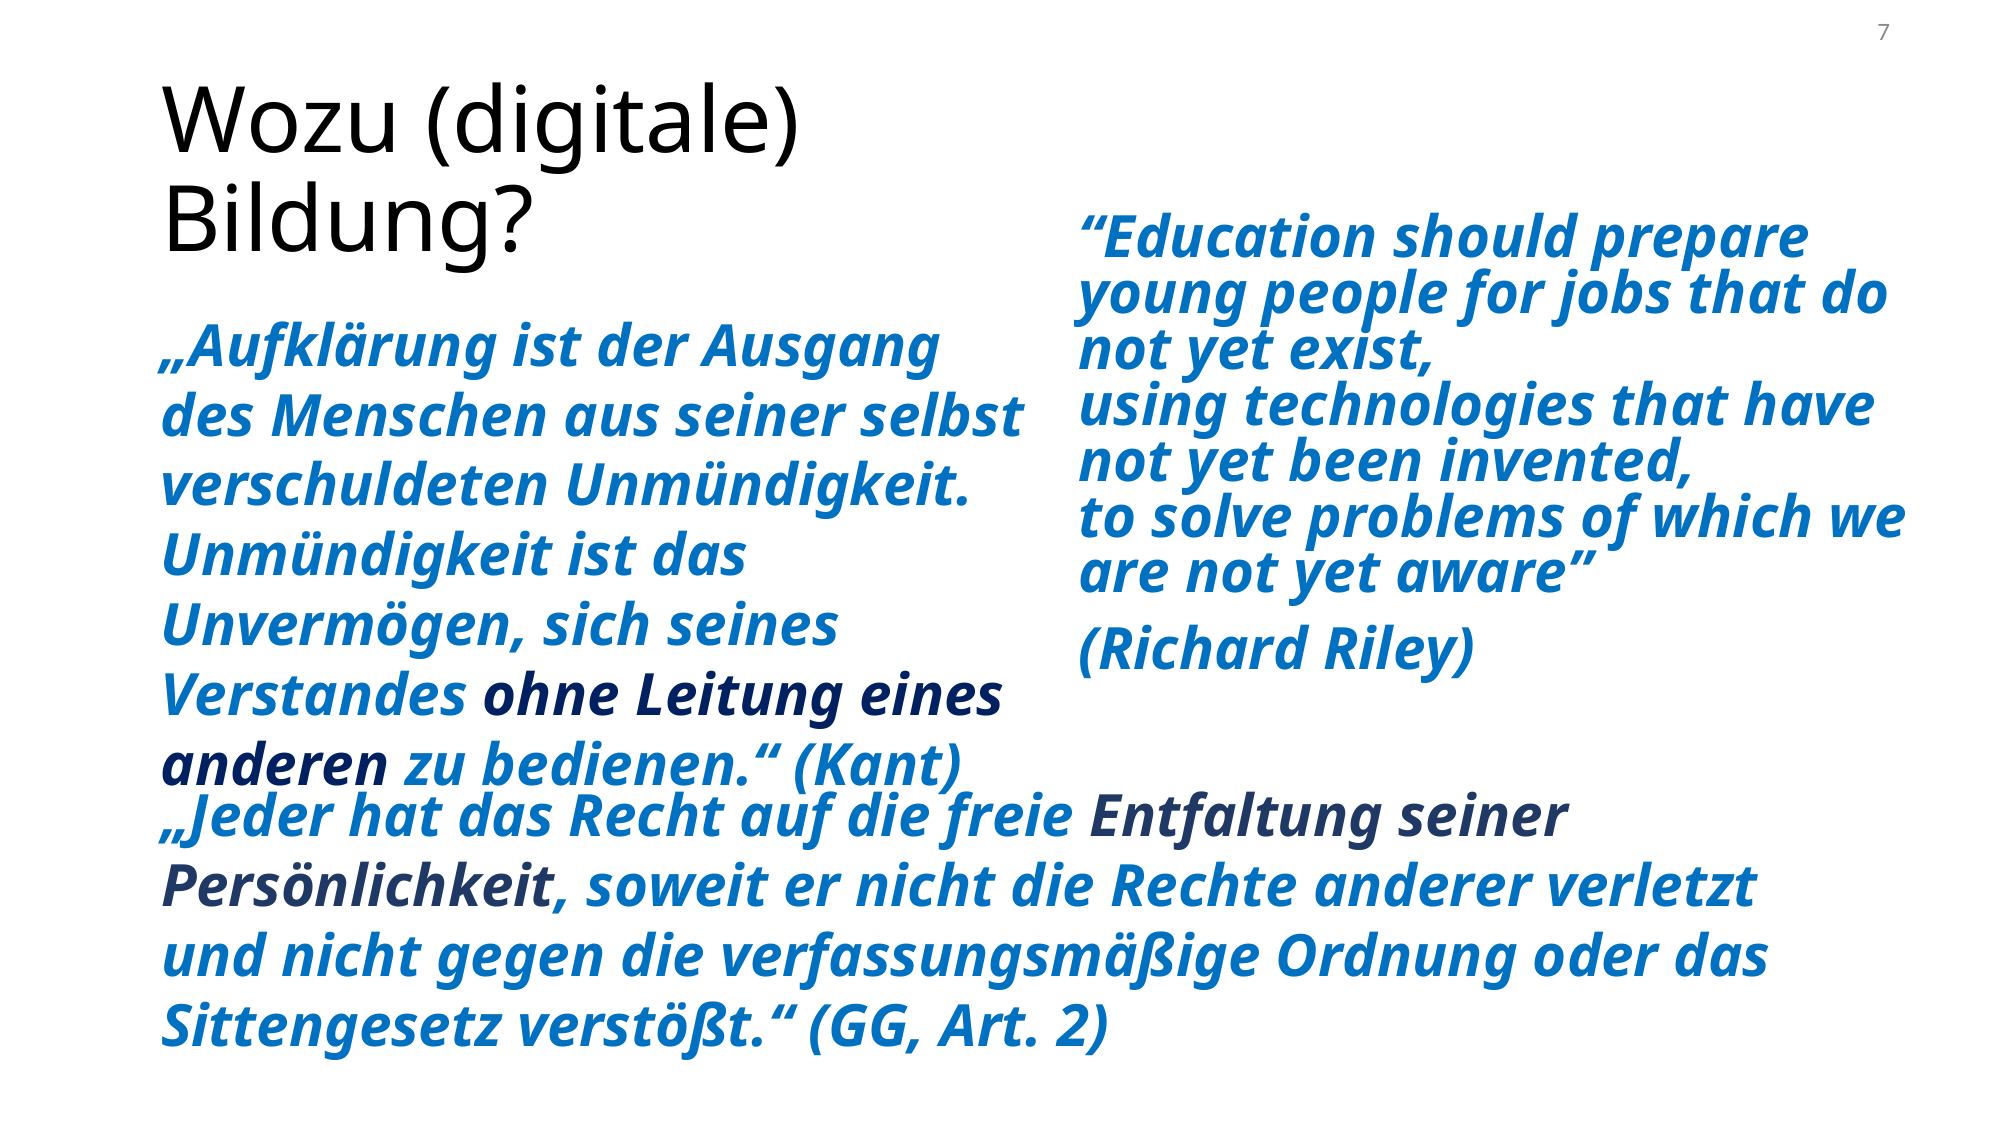

7
# Wozu (digitale) Bildung?
“Education should prepare
young people for jobs that do not yet exist,
using technologies that have not yet been invented,
to solve problems of which we are not yet aware”
(Richard Riley)
„Aufklärung ist der Ausgang des Menschen aus seiner selbst verschuldeten Unmündigkeit.
Unmündigkeit ist das Unvermögen, sich seines Verstandes ohne Leitung eines anderen zu bedienen.“ (Kant)
„Jeder hat das Recht auf die freie Entfaltung seiner Persönlichkeit, soweit er nicht die Rechte anderer verletzt und nicht gegen die verfassungsmäßige Ordnung oder das Sittengesetz verstößt.“ (GG, Art. 2)